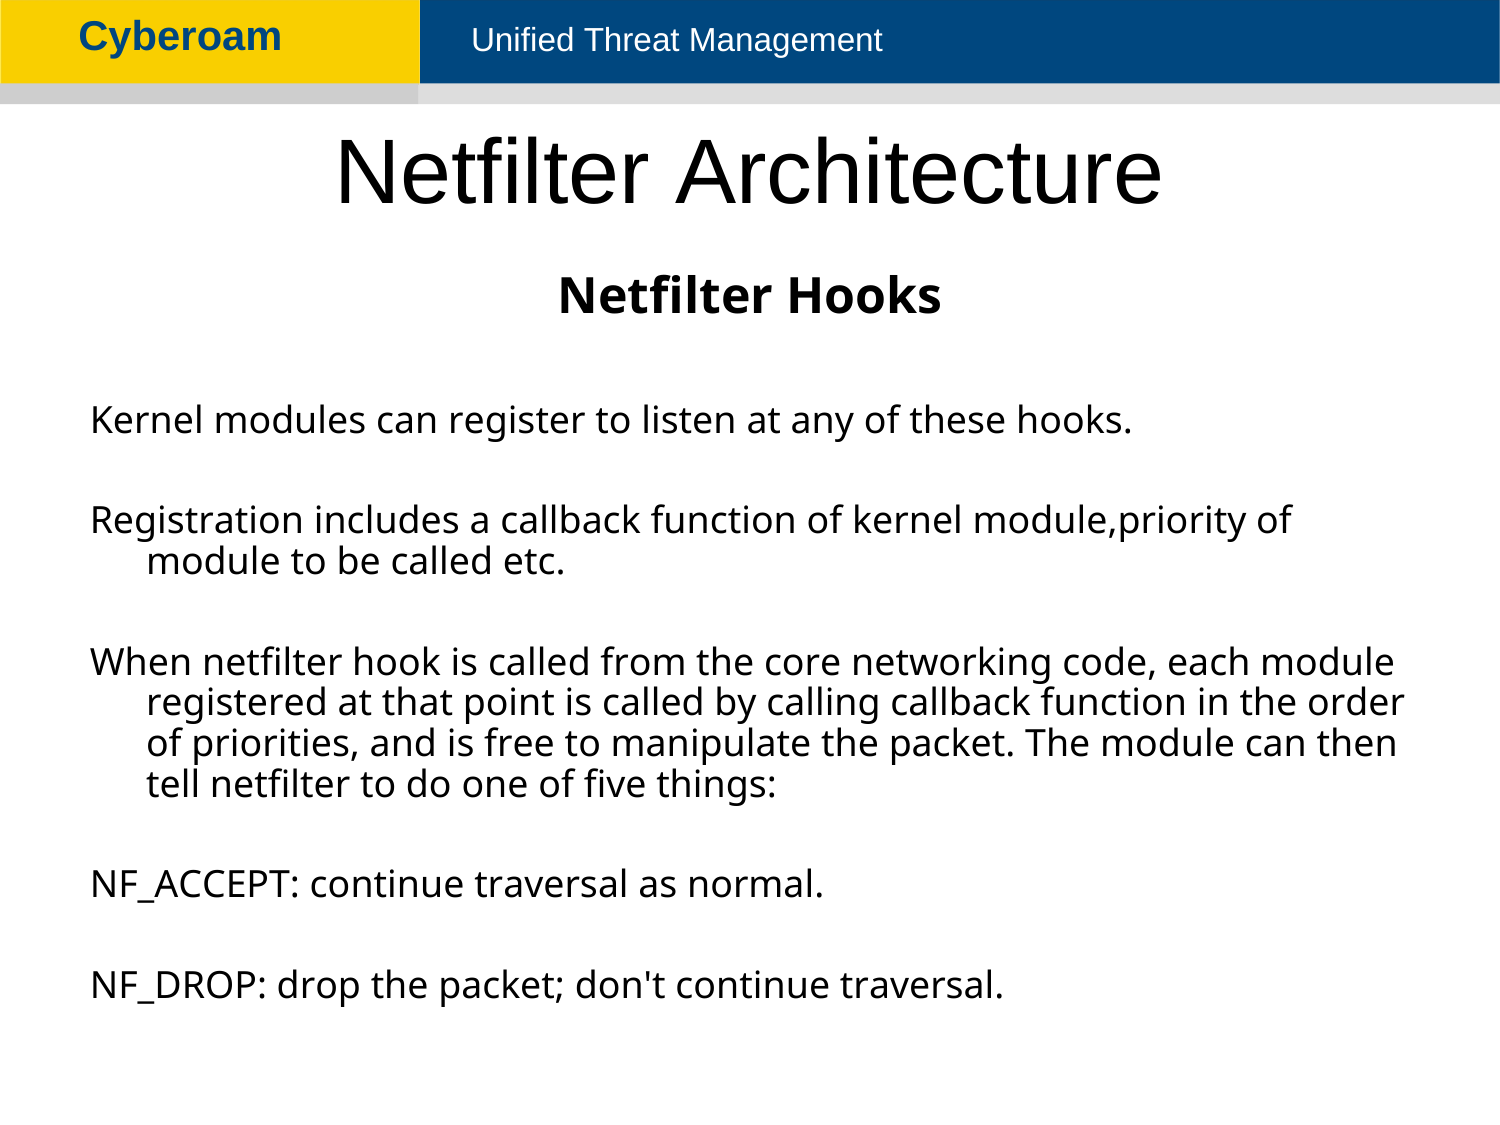

# Netfilter Architecture
Netfilter Hooks
Kernel modules can register to listen at any of these hooks.
Registration includes a callback function of kernel module,priority of module to be called etc.
When netfilter hook is called from the core networking code, each module registered at that point is called by calling callback function in the order of priorities, and is free to manipulate the packet. The module can then tell netfilter to do one of five things:
NF_ACCEPT: continue traversal as normal.
NF_DROP: drop the packet; don't continue traversal.